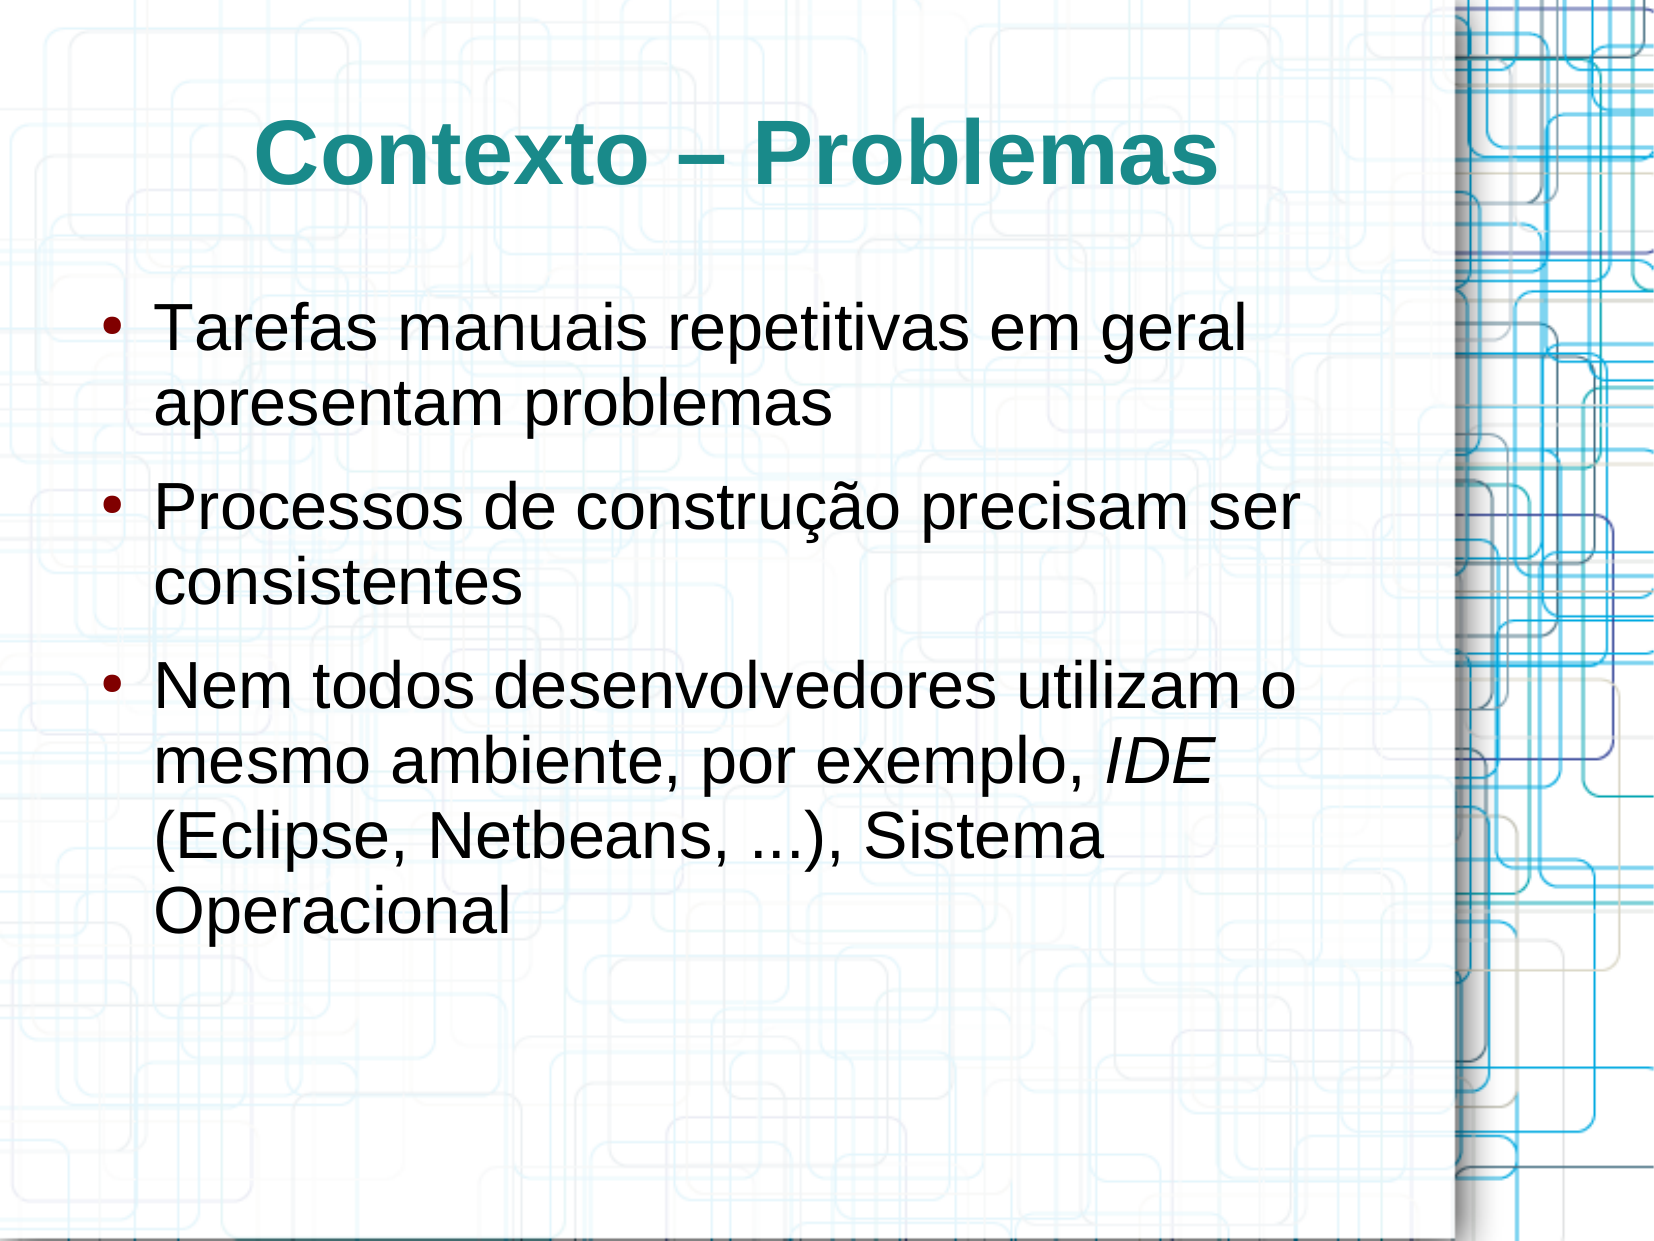

# Contexto – Problemas
Tarefas manuais repetitivas em geral apresentam problemas
Processos de construção precisam ser consistentes
Nem todos desenvolvedores utilizam o mesmo ambiente, por exemplo, IDE (Eclipse, Netbeans, ...), Sistema Operacional